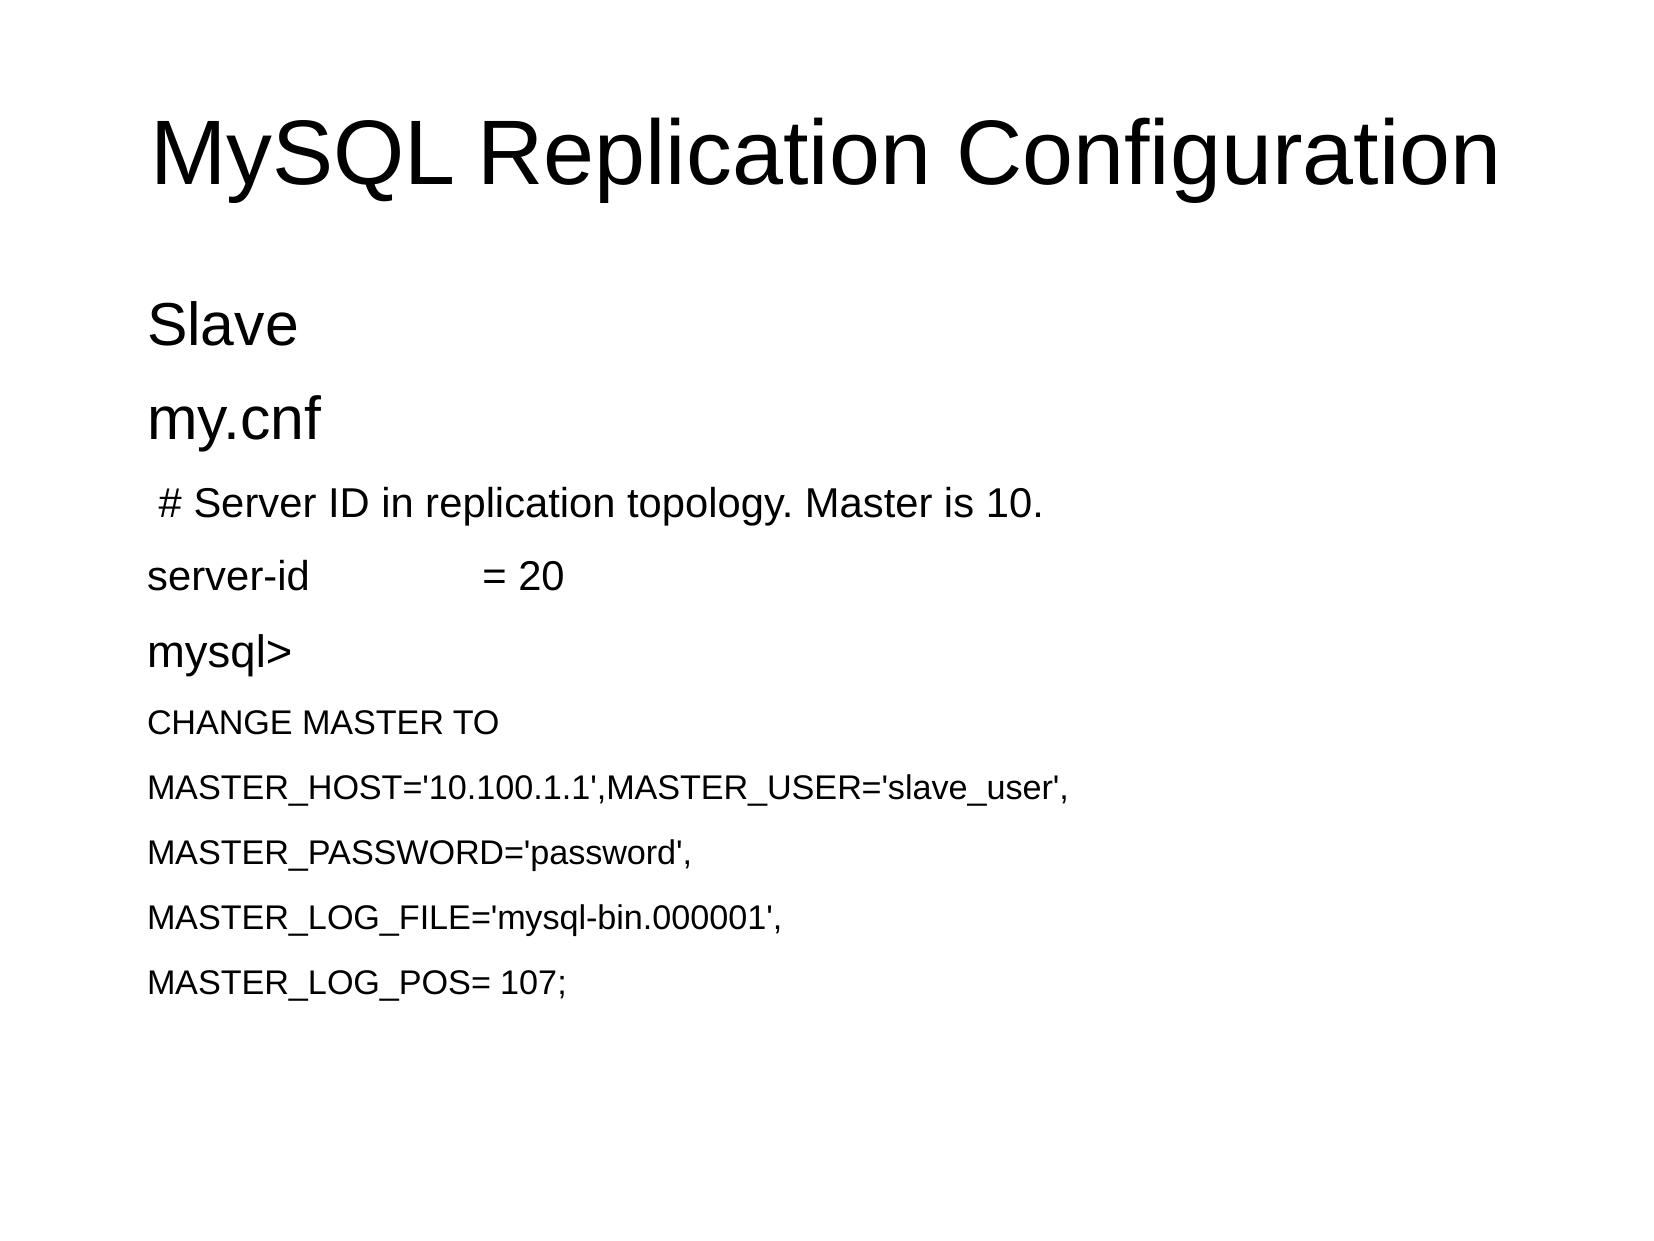

# MySQL Replication Configuration
Slave
my.cnf
 # Server ID in replication topology. Master is 10.
server-id = 20
mysql>
CHANGE MASTER TO
MASTER_HOST='10.100.1.1',MASTER_USER='slave_user',
MASTER_PASSWORD='password',
MASTER_LOG_FILE='mysql-bin.000001',
MASTER_LOG_POS= 107;